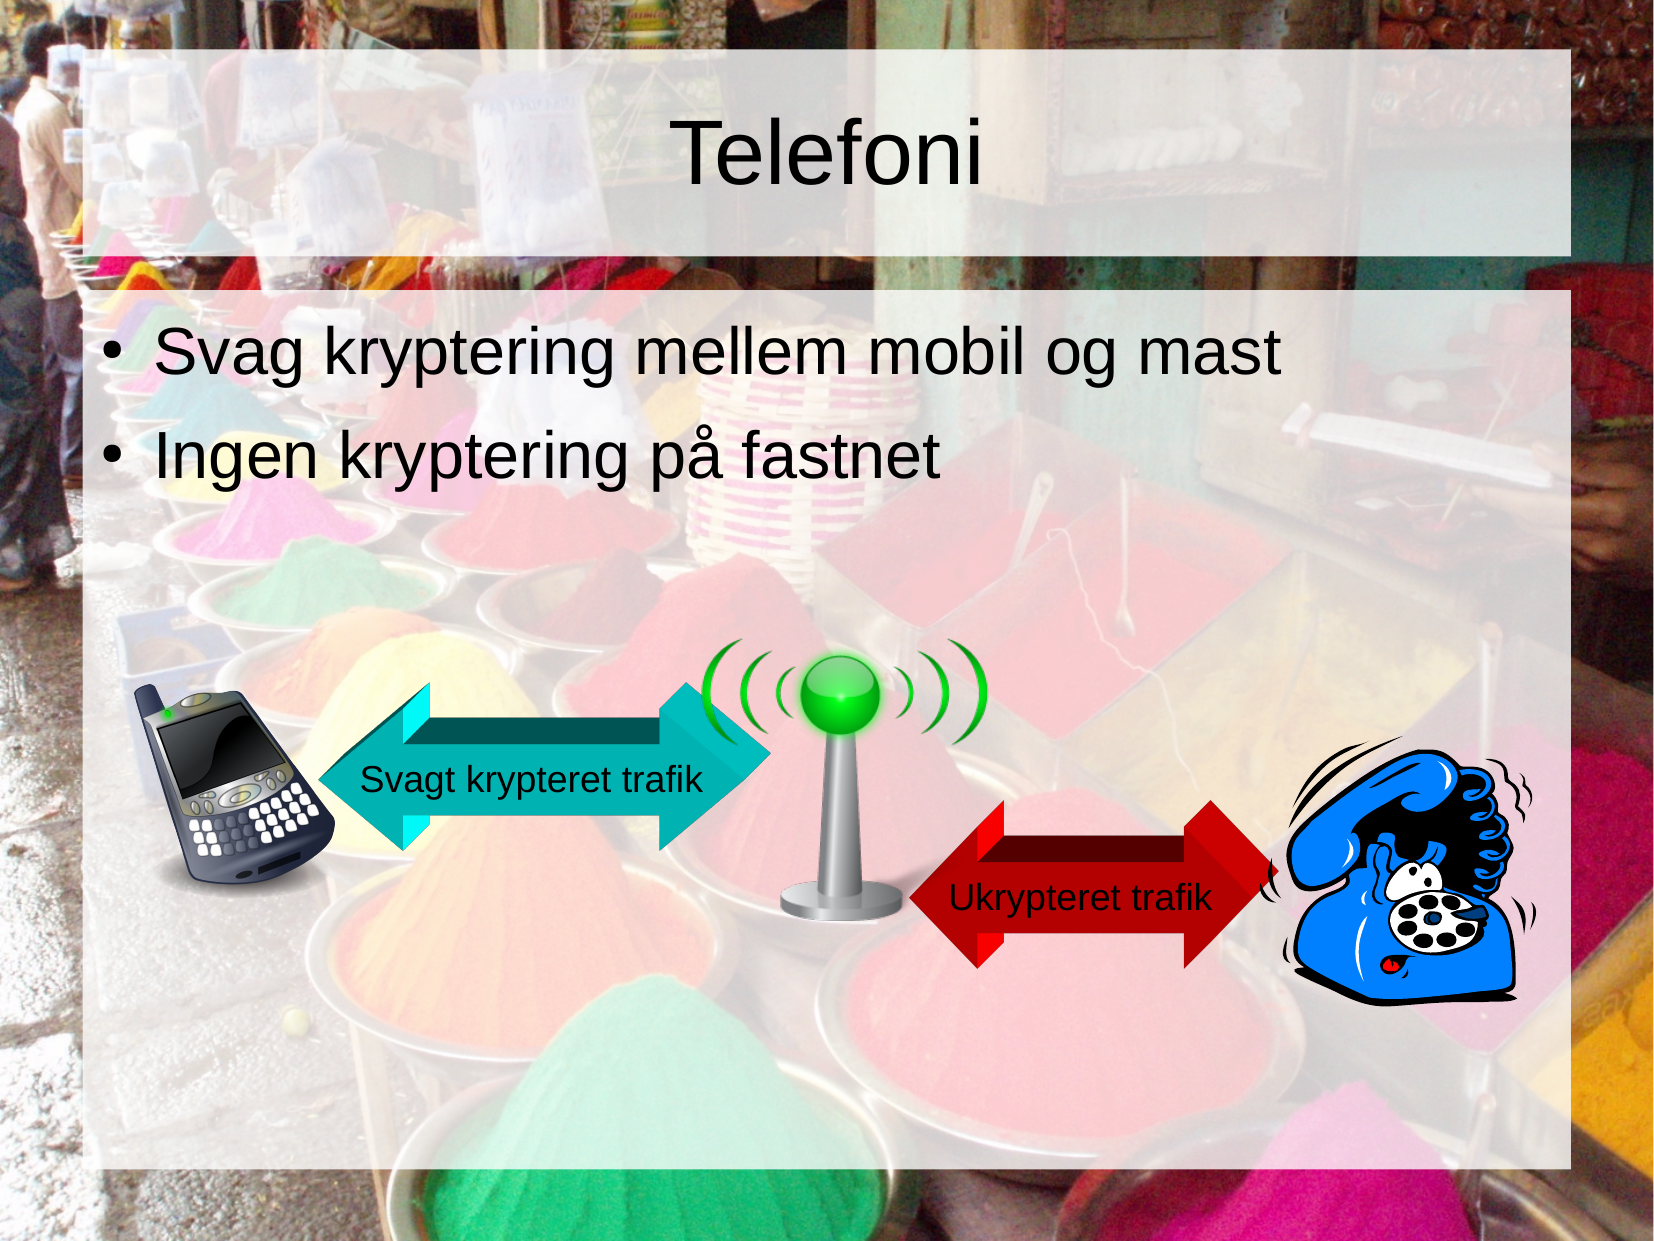

# Telefoni
Svag kryptering mellem mobil og mast
Ingen kryptering på fastnet
Svagt krypteret trafik
Ukrypteret trafik